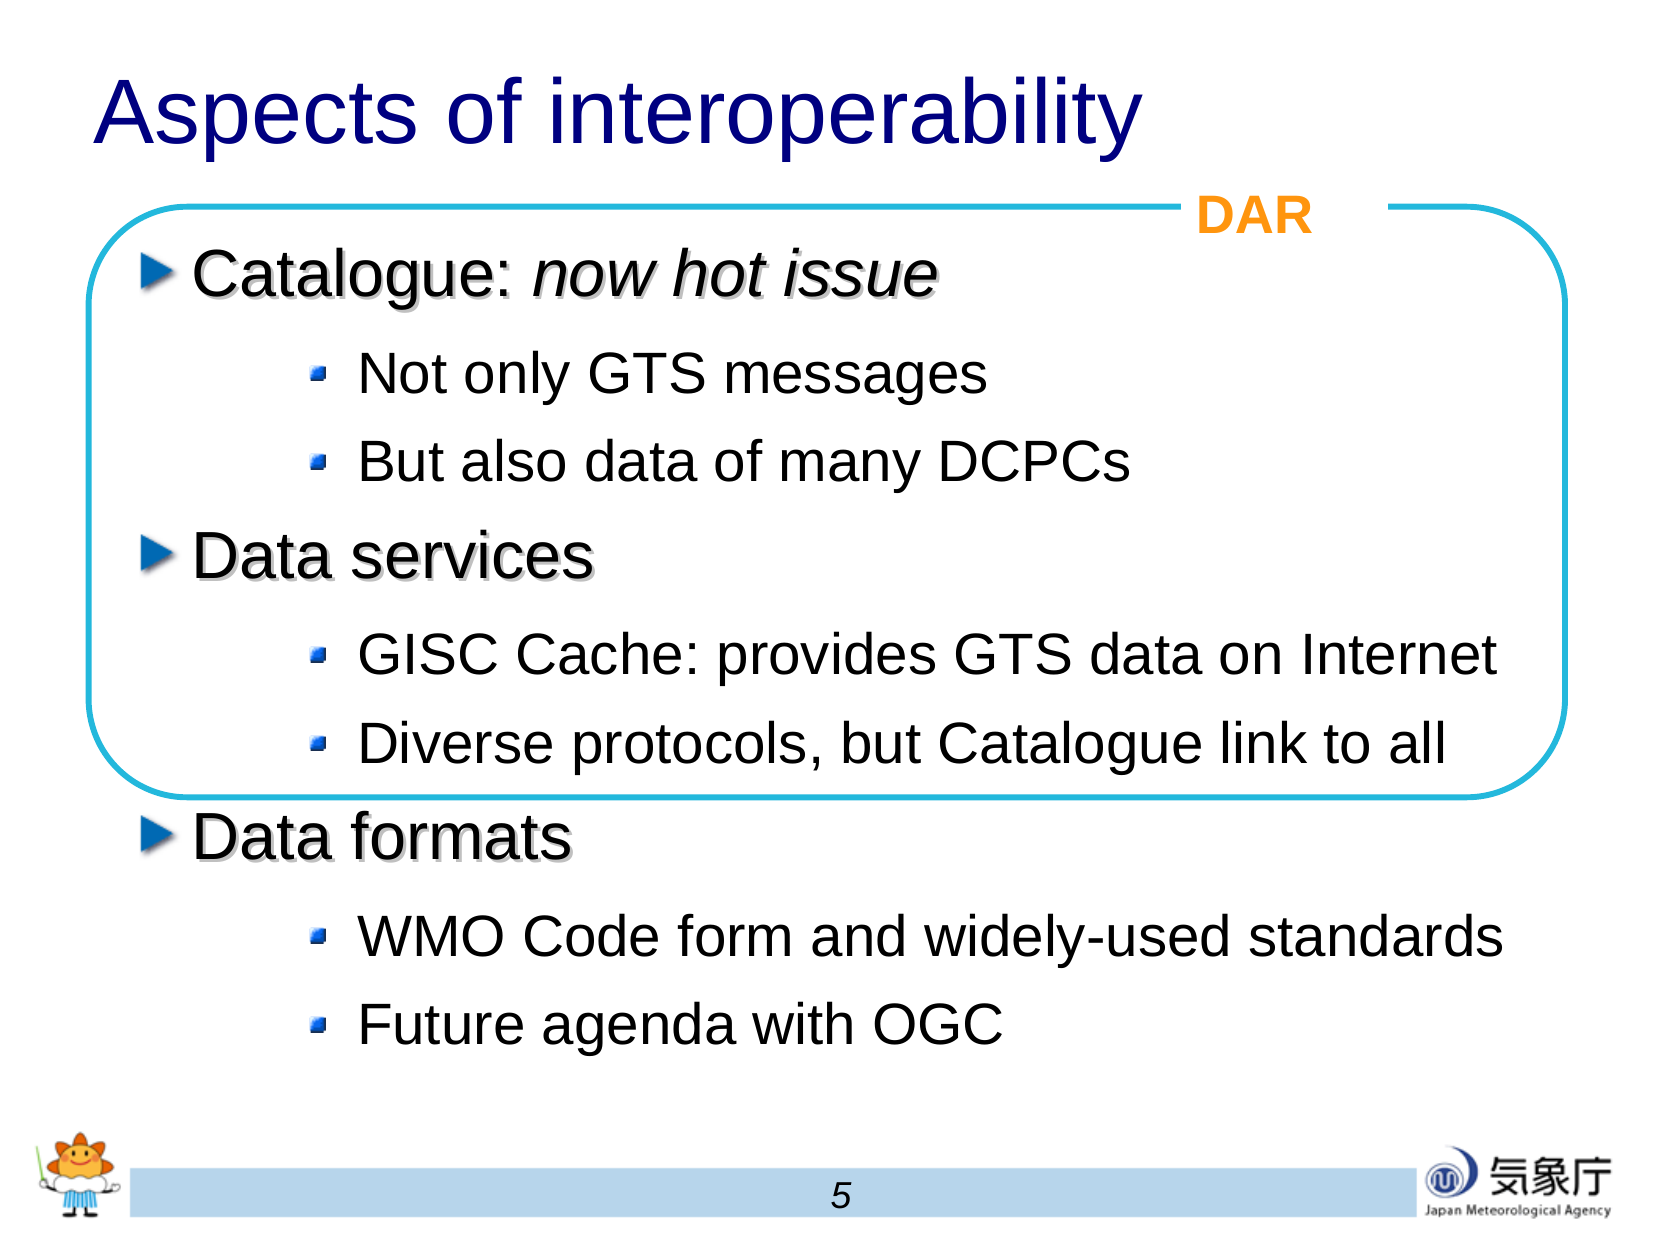

# Aspects of interoperability
DAR
Catalogue: now hot issue
Not only GTS messages
But also data of many DCPCs
Data services
GISC Cache: provides GTS data on Internet
Diverse protocols, but Catalogue link to all
Data formats
WMO Code form and widely-used standards
Future agenda with OGC